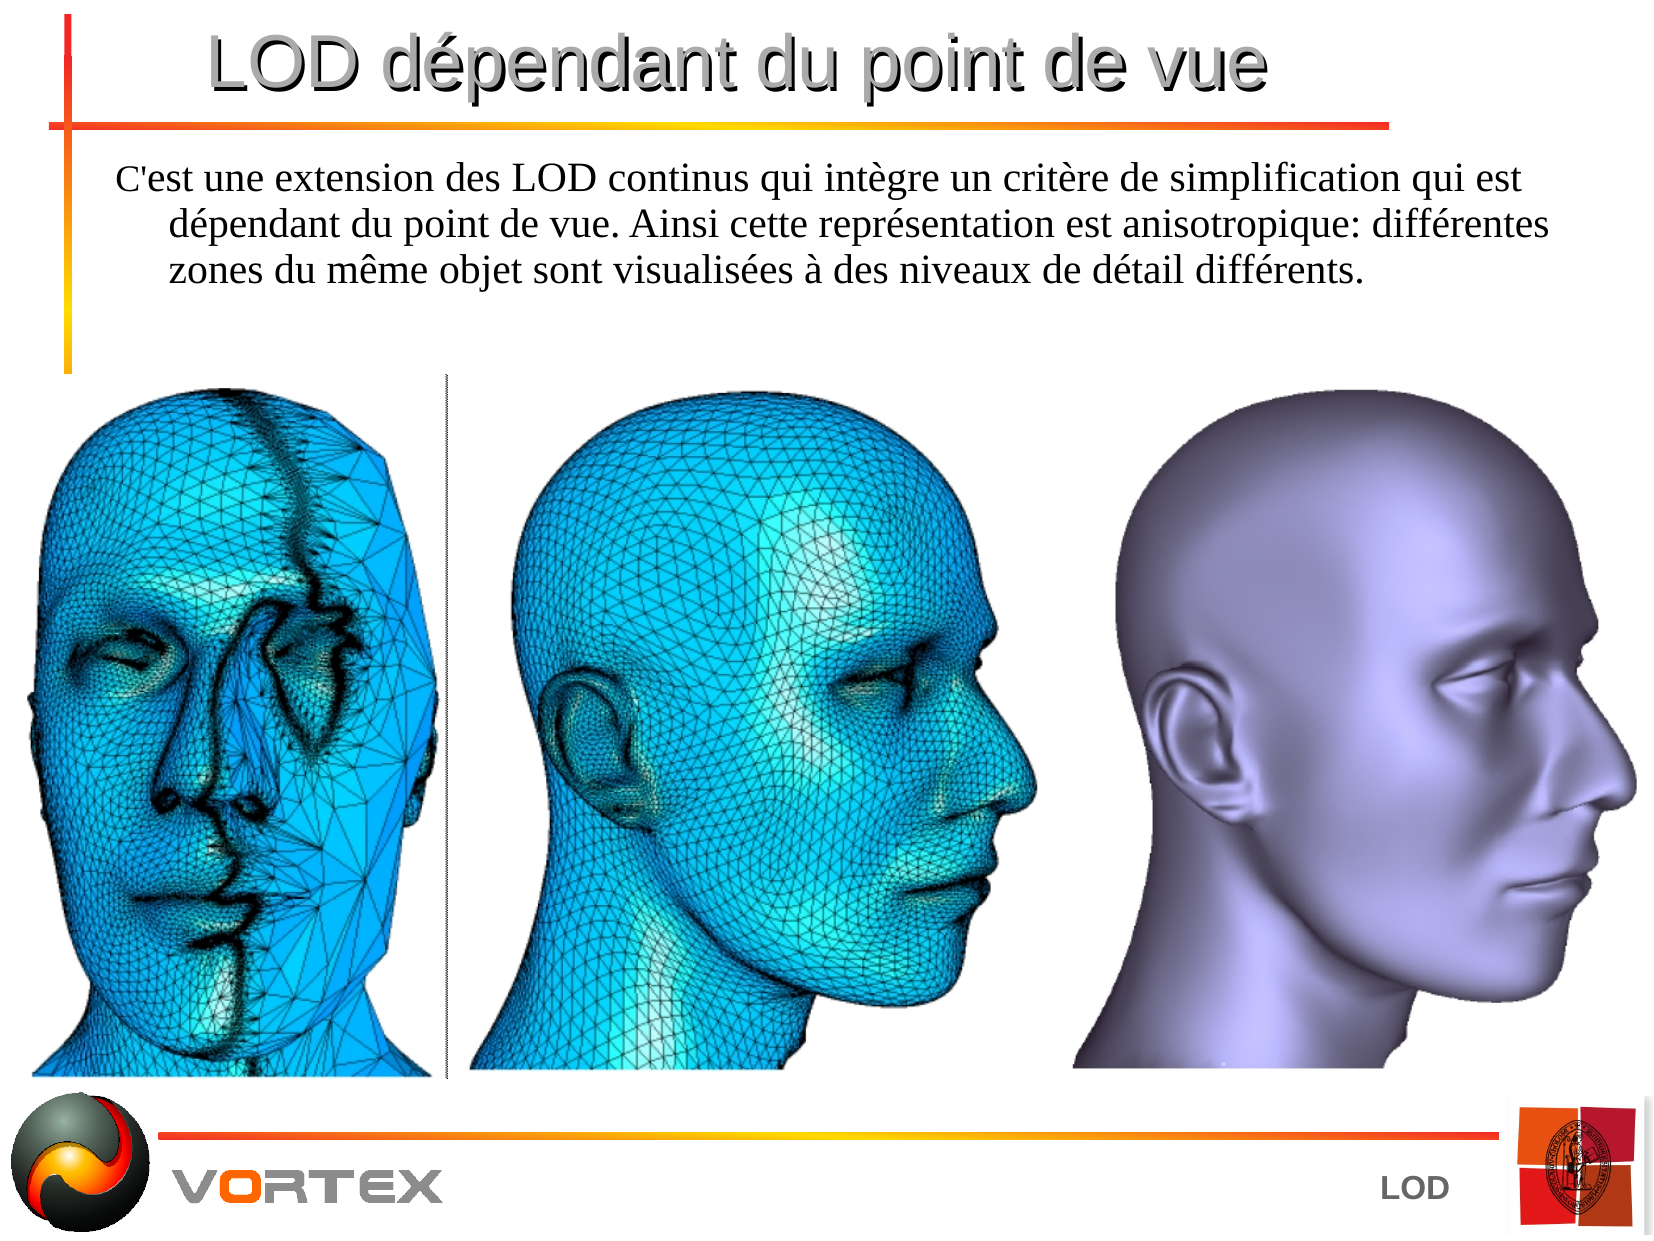

# LOD dépendant du point de vue
C'est une extension des LOD continus qui intègre un critère de simplification qui est dépendant du point de vue. Ainsi cette représentation est anisotropique: différentes zones du même objet sont visualisées à des niveaux de détail différents.